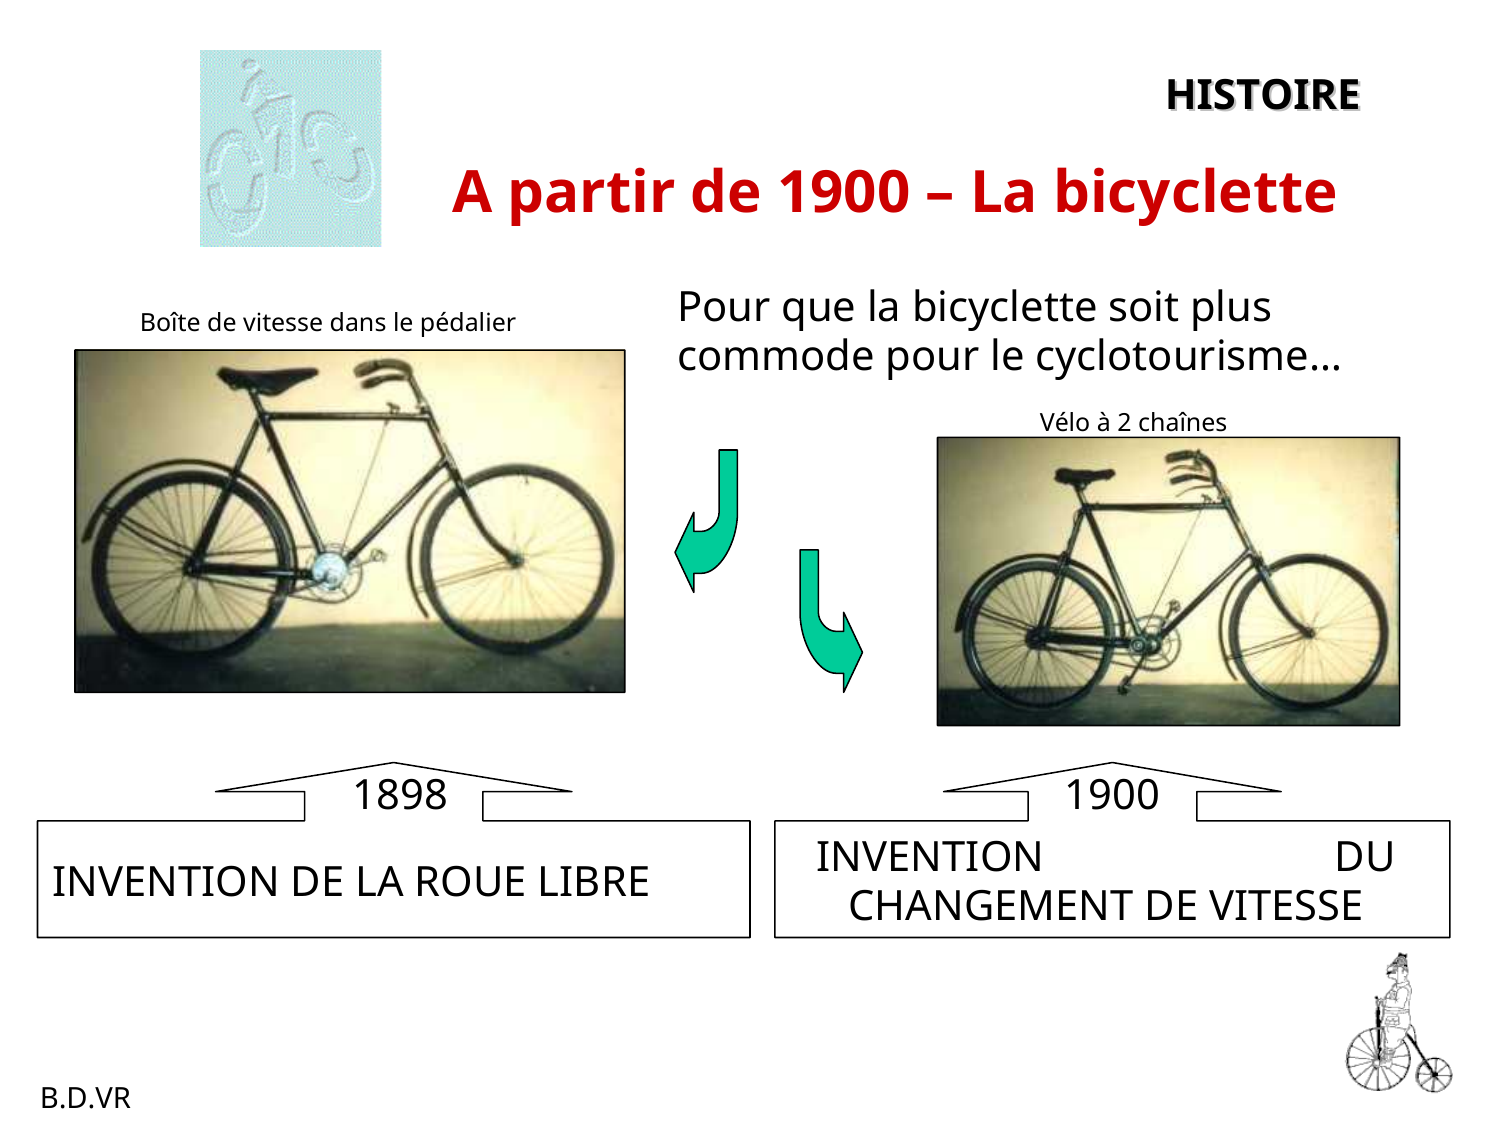

HISTOIRE
A partir de 1900 – La bicyclette
Pour que la bicyclette soit plus commode pour le cyclotourisme…
Boîte de vitesse dans le pédalier
Vélo à 2 chaînes
1898
1900
INVENTION DU CHANGEMENT DE VITESSE
INVENTION DE LA ROUE LIBRE
B.D.VR